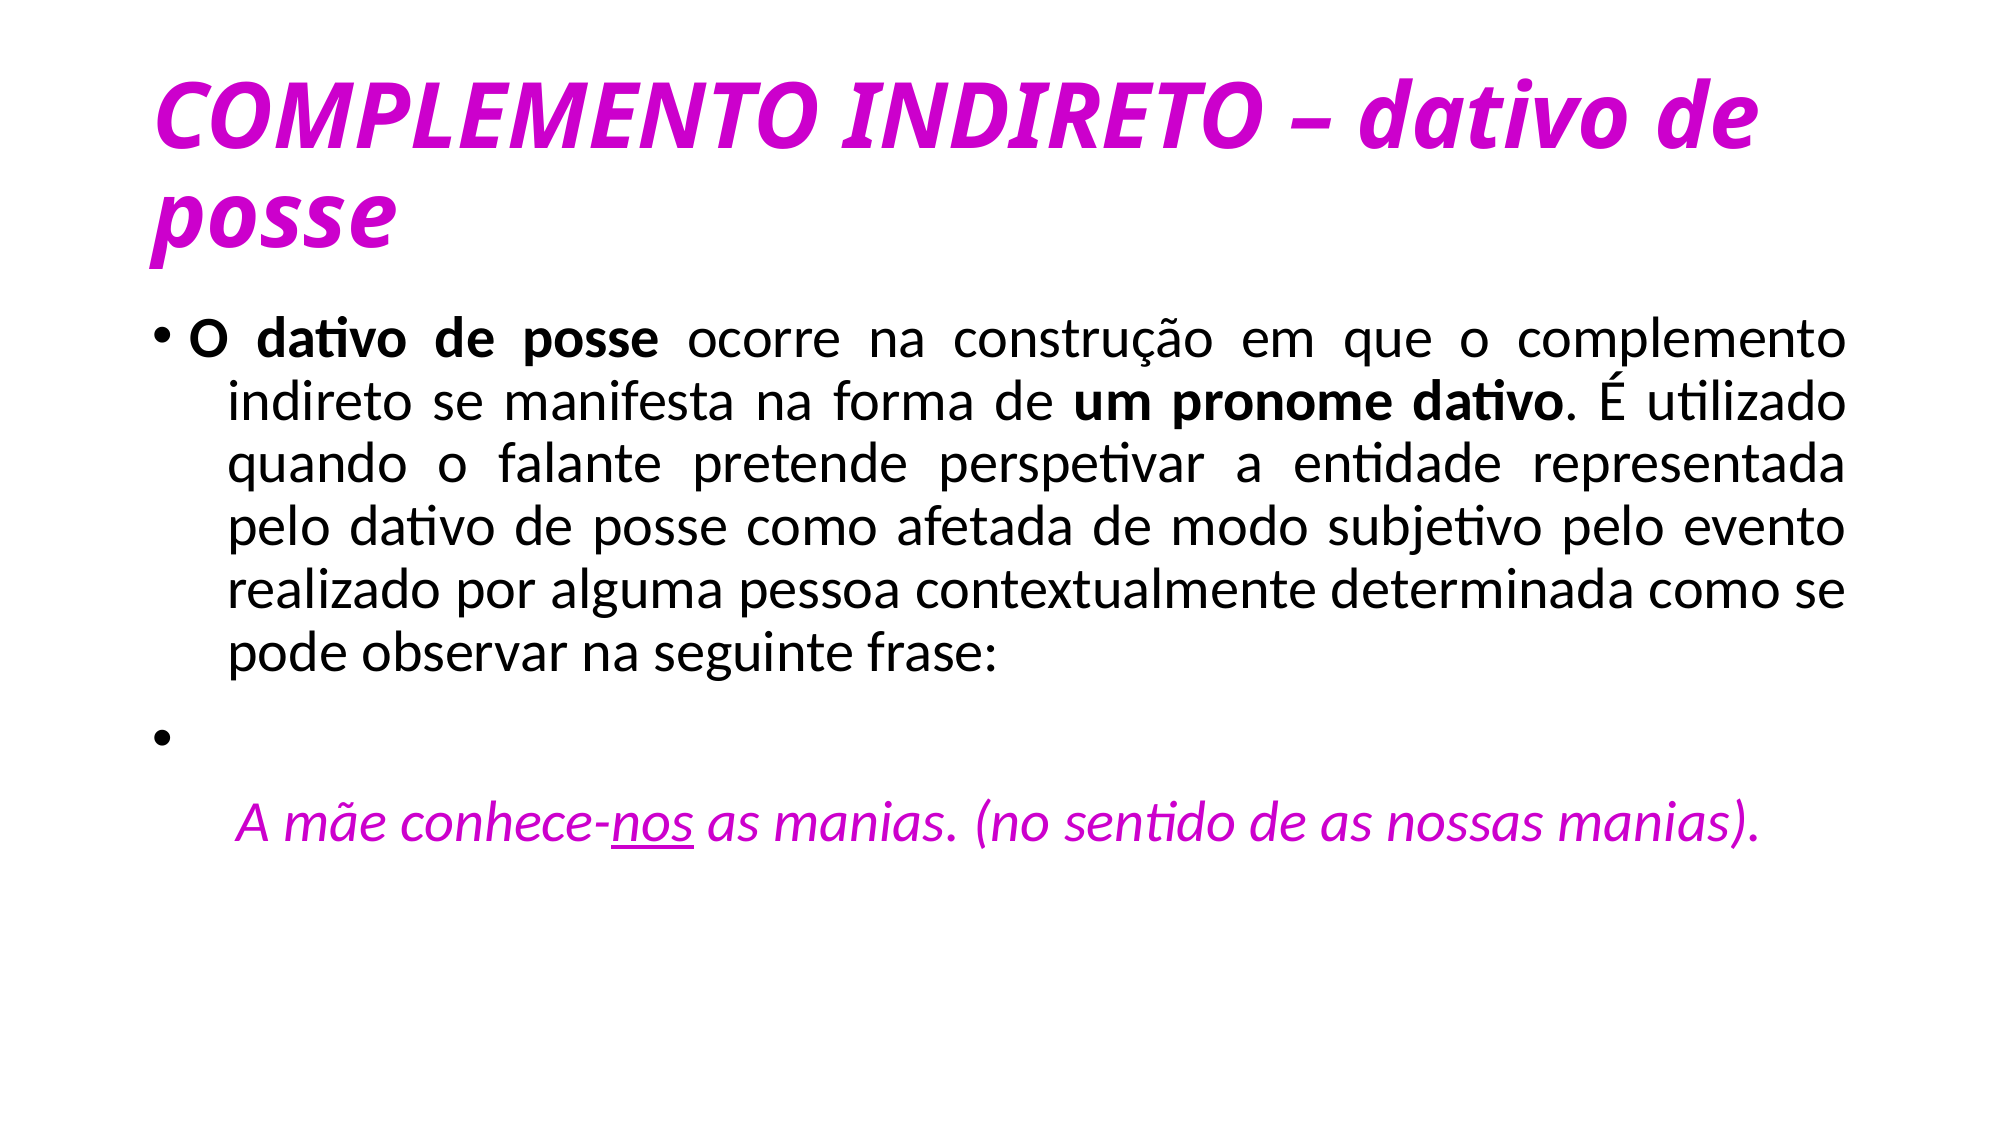

# COMPLEMENTO INDIRETO – dativo de posse
O dativo de posse ocorre na construção em que o complemento indireto se manifesta na forma de um pronome dativo. É utilizado quando o falante pretende perspetivar a entidade representada pelo dativo de posse como afetada de modo subjetivo pelo evento realizado por alguma pessoa contextualmente determinada como se pode observar na seguinte frase:
A mãe conhece-nos as manias. (no sentido de as nossas manias).